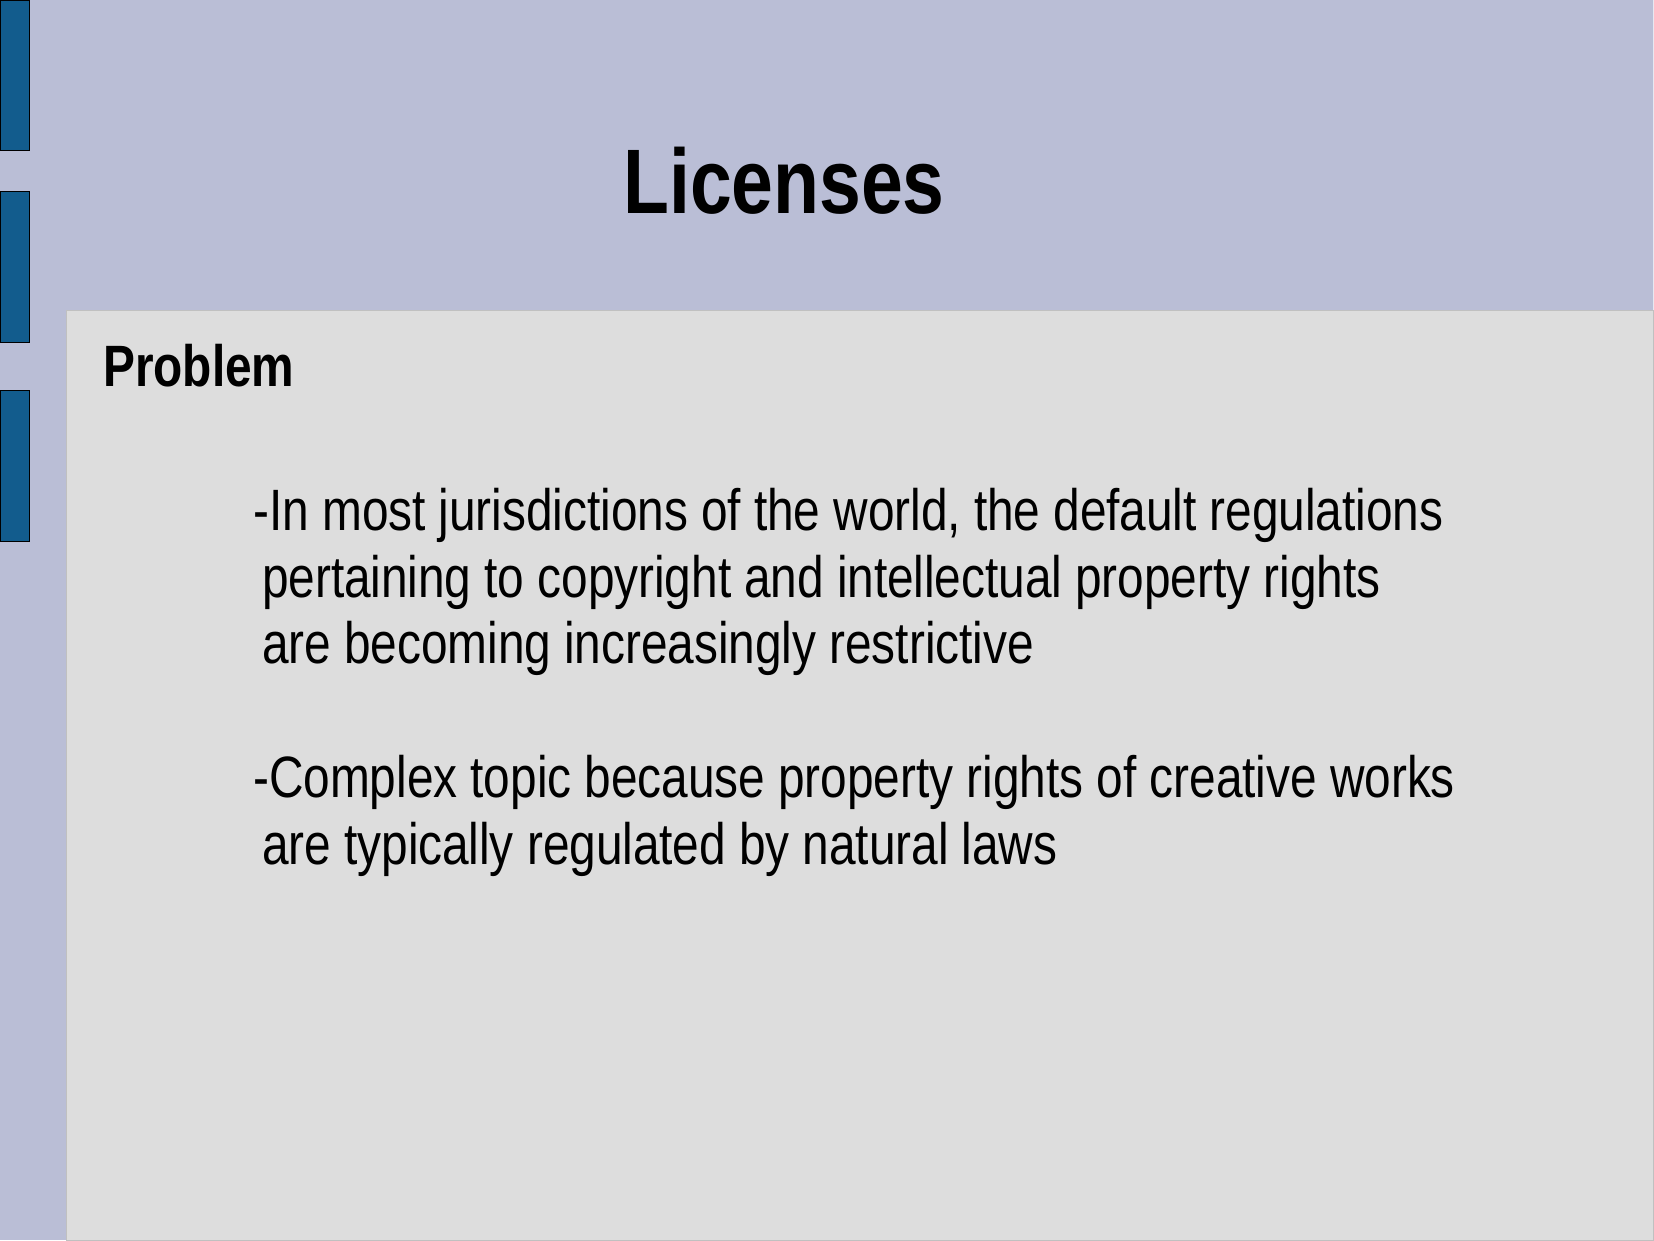

Licenses
Problem
		-In most jurisdictions of the world, the default regulations pertaining to copyright and intellectual property rights are becoming increasingly restrictive
		-Complex topic because property rights of creative works are typically regulated by natural laws